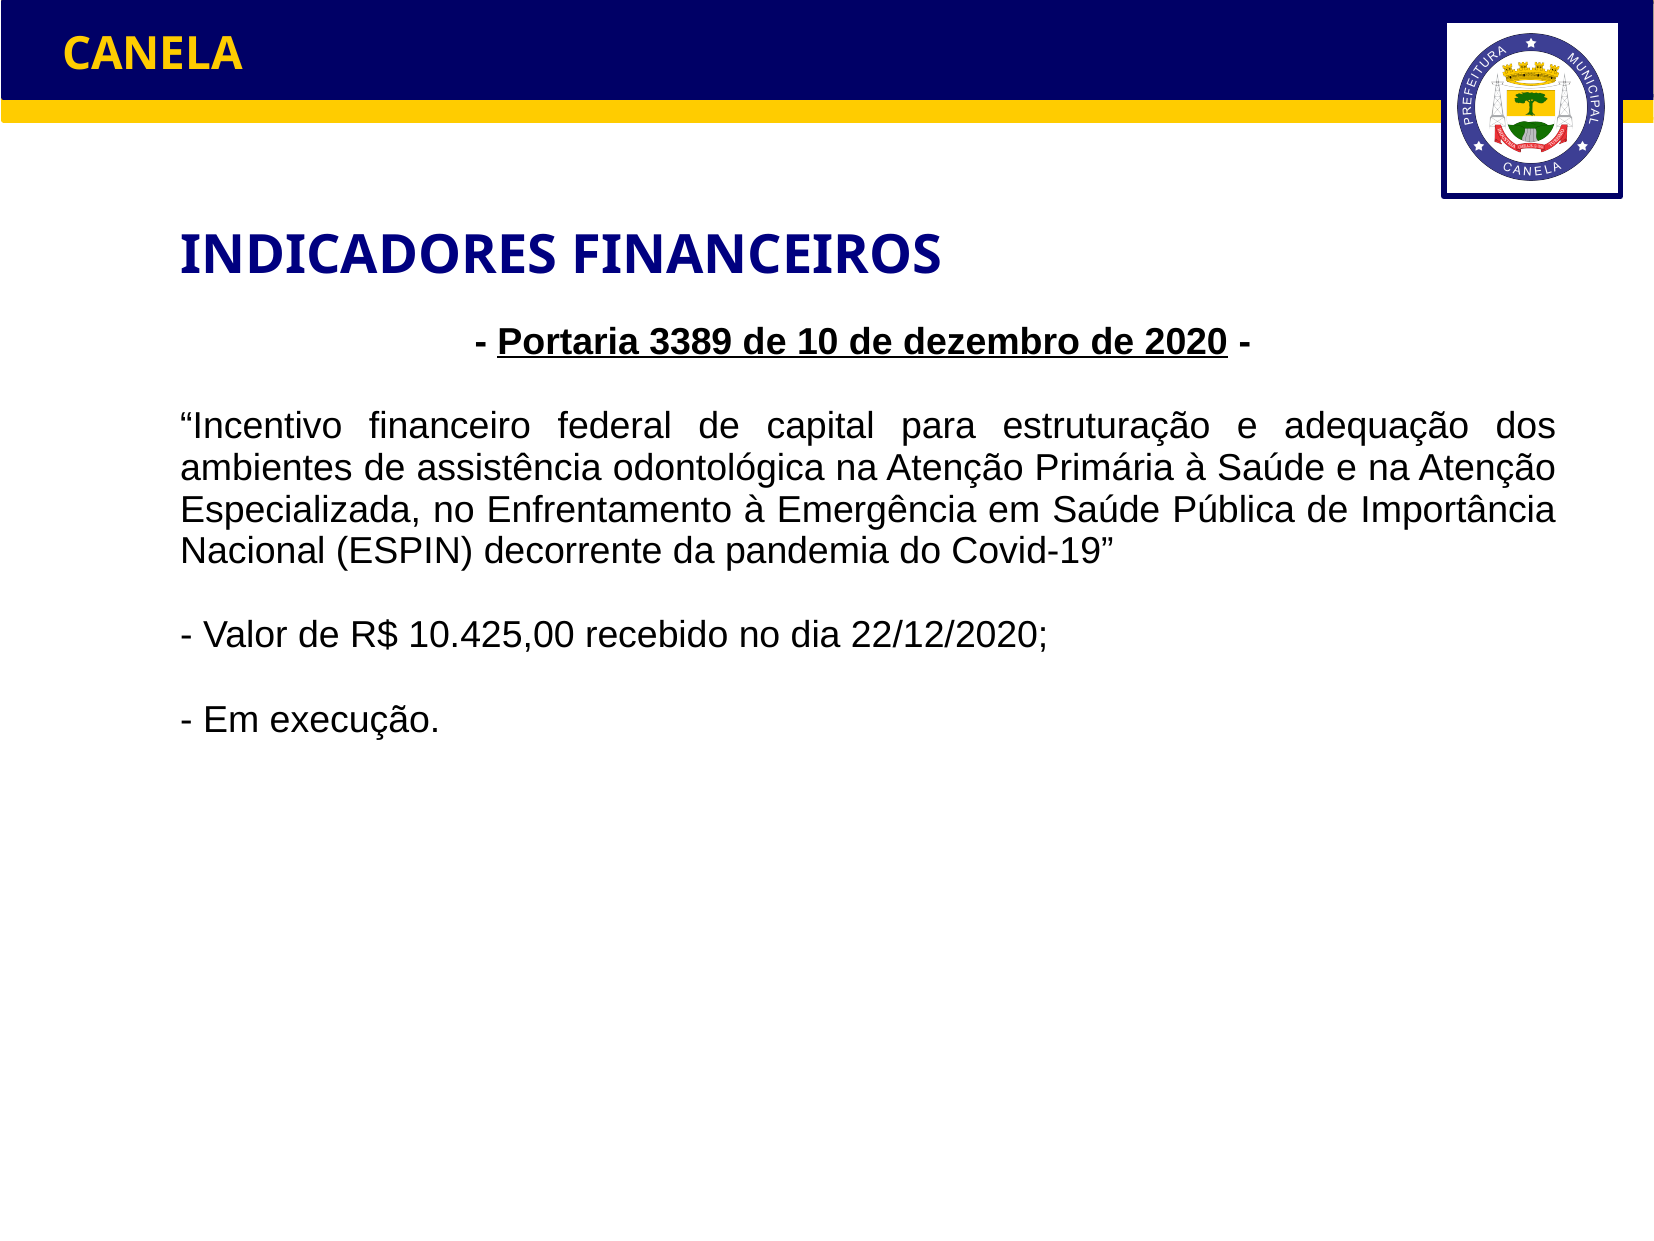

CANELA
CANELA
INDICADORES FINANCEIROS
- Portaria 3389 de 10 de dezembro de 2020 -
“Incentivo financeiro federal de capital para estruturação e adequação dos ambientes de assistência odontológica na Atenção Primária à Saúde e na Atenção Especializada, no Enfrentamento à Emergência em Saúde Pública de Importância Nacional (ESPIN) decorrente da pandemia do Covid-19”
- Valor de R$ 10.425,00 recebido no dia 22/12/2020;
- Em execução.